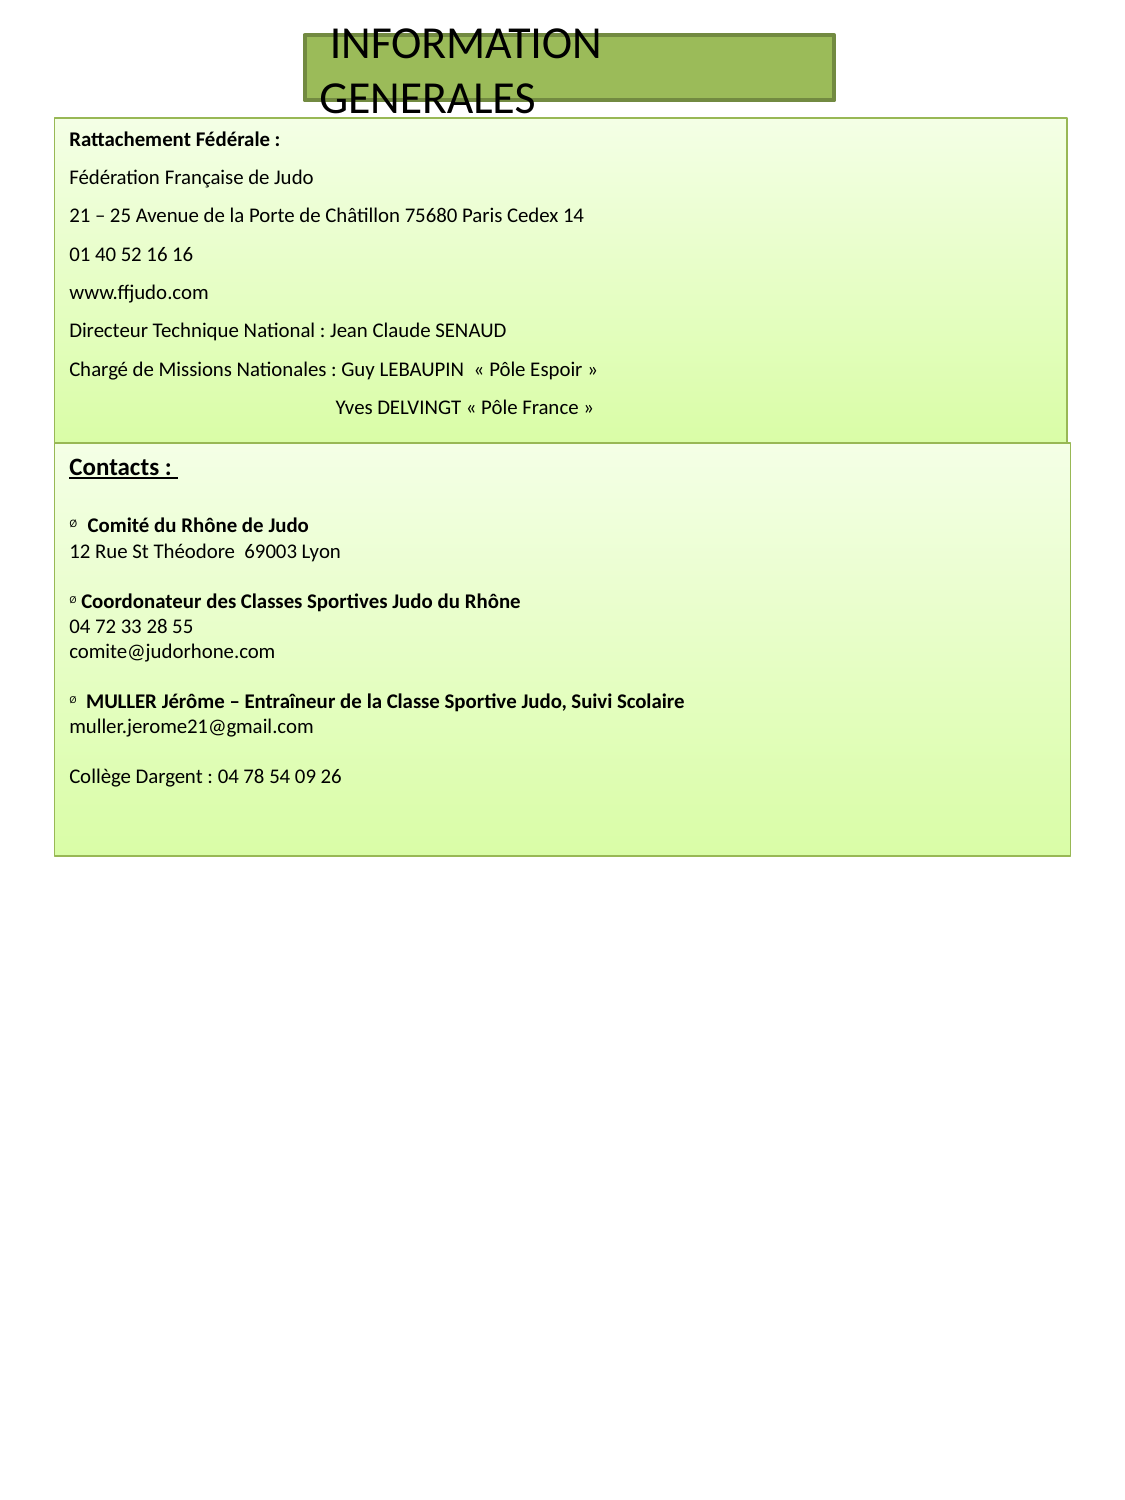

# INFORMATION GENERALES
Rattachement Fédérale :
Fédération Française de Judo
21 – 25 Avenue de la Porte de Châtillon 75680 Paris Cedex 14
01 40 52 16 16
www.ffjudo.com
Directeur Technique National : Jean Claude SENAUD
Chargé de Missions Nationales : Guy LEBAUPIN « Pôle Espoir »
		 Yves DELVINGT « Pôle France »
Contacts :
 Comité du Rhône de Judo
12 Rue St Théodore 69003 Lyon
 Coordonateur des Classes Sportives Judo du Rhône
04 72 33 28 55
comite@judorhone.com
 MULLER Jérôme – Entraîneur de la Classe Sportive Judo, Suivi Scolaire
muller.jerome21@gmail.com
Collège Dargent : 04 78 54 09 26